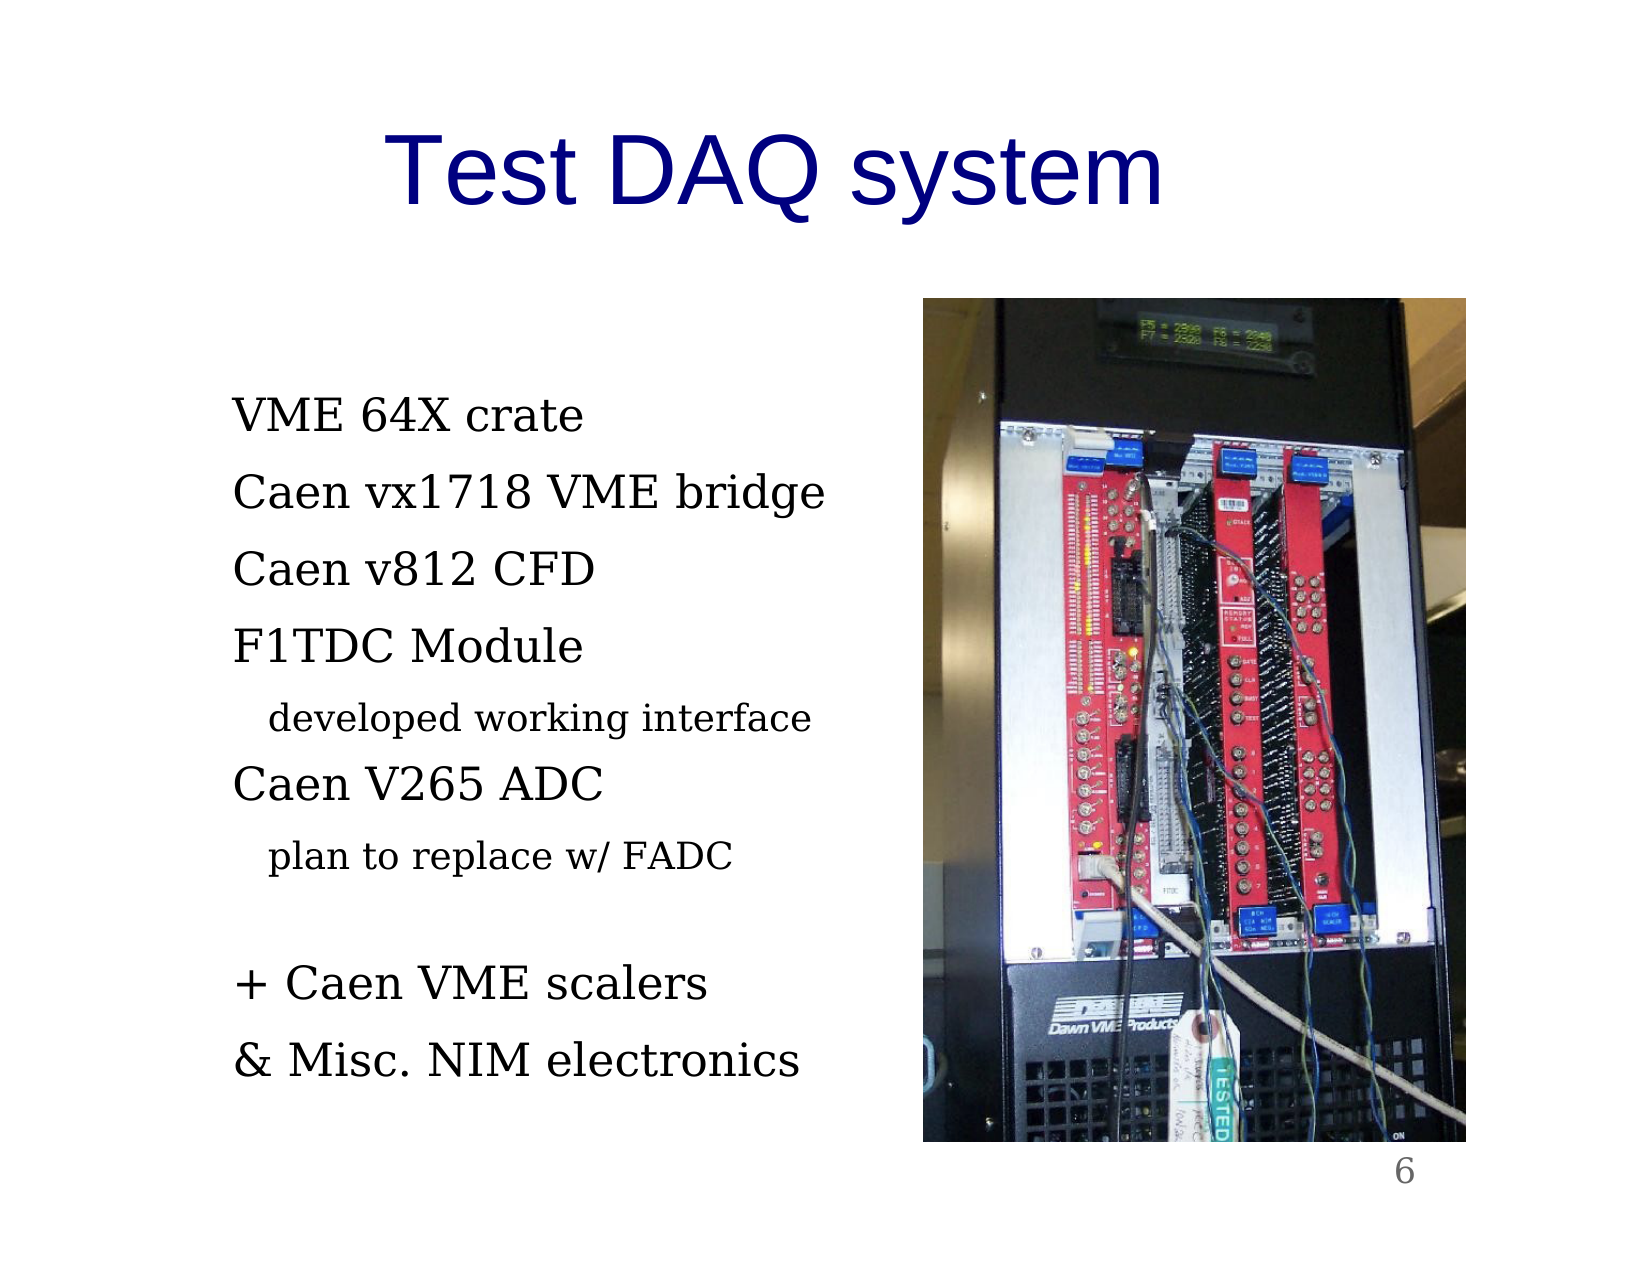

Test DAQ system
# VME 64X crate
Caen vx1718 VME bridge
Caen v812 CFD
F1TDC Module
developed working interface
Caen V265 ADC
plan to replace w/ FADC
+ Caen VME scalers
& Misc. NIM electronics